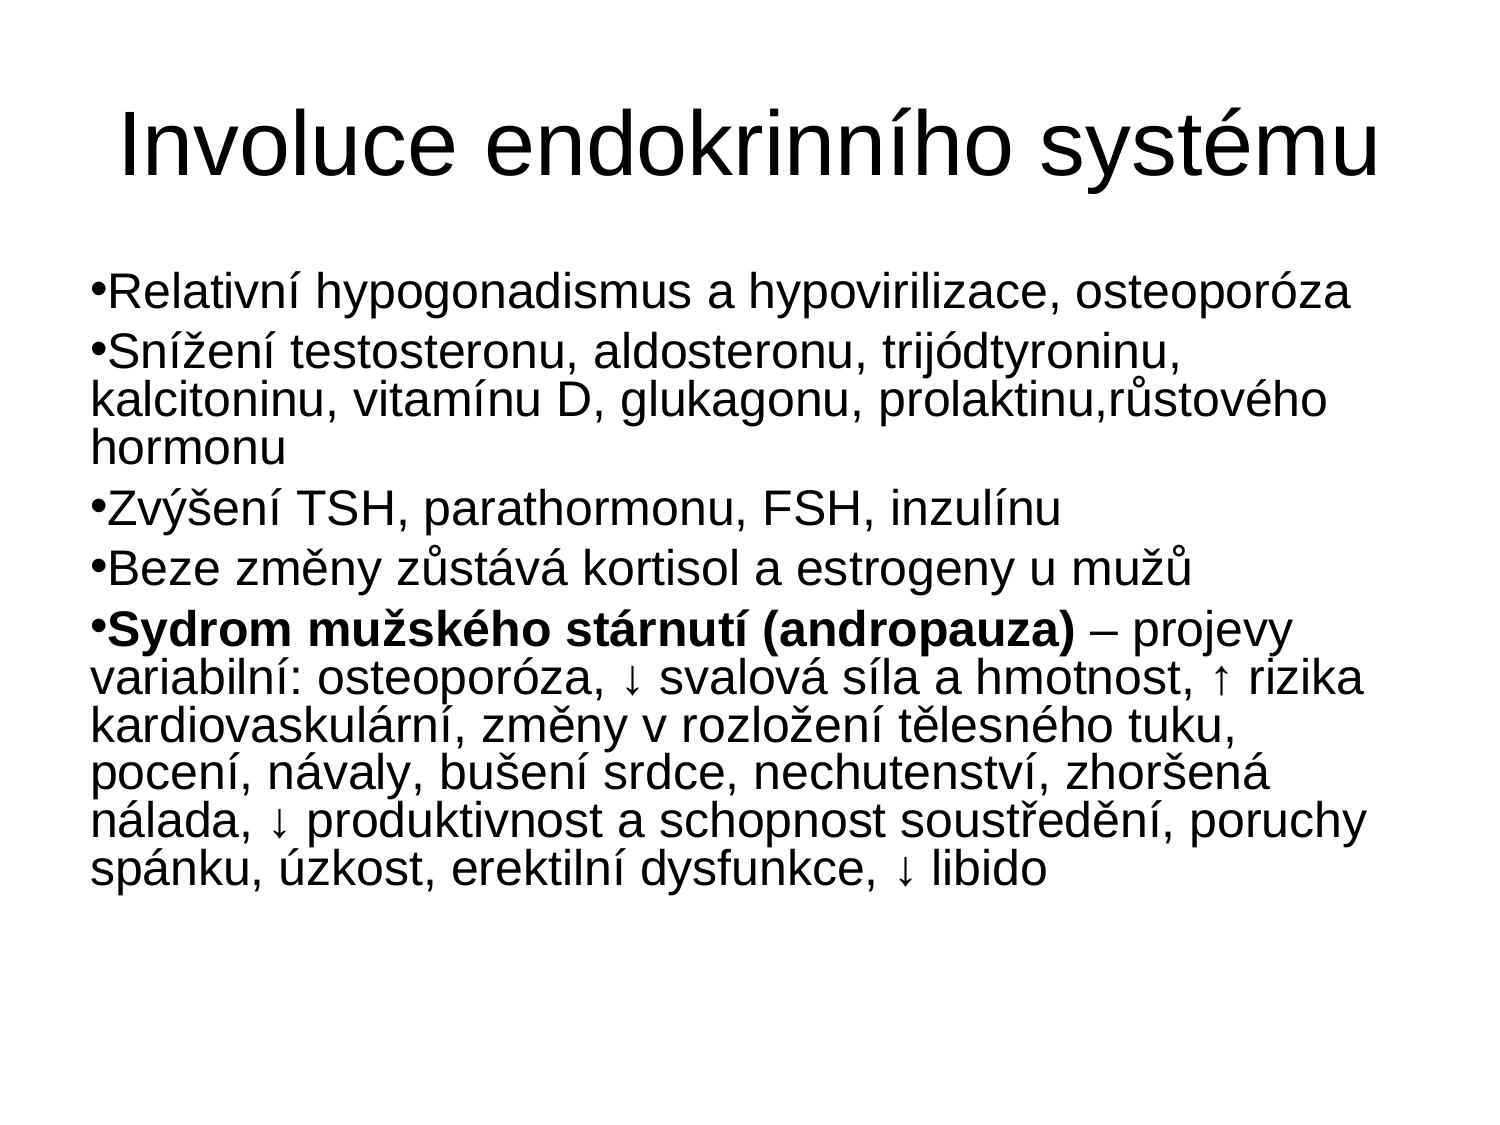

# Involuce endokrinního systému
Relativní hypogonadismus a hypovirilizace, osteoporóza
Snížení testosteronu, aldosteronu, trijódtyroninu, kalcitoninu, vitamínu D, glukagonu, prolaktinu,růstového hormonu
Zvýšení TSH, parathormonu, FSH, inzulínu
Beze změny zůstává kortisol a estrogeny u mužů
Sydrom mužského stárnutí (andropauza) – projevy variabilní: osteoporóza, ↓ svalová síla a hmotnost, ↑ rizika kardiovaskulární, změny v rozložení tělesného tuku, pocení, návaly, bušení srdce, nechutenství, zhoršená nálada, ↓ produktivnost a schopnost soustředění, poruchy spánku, úzkost, erektilní dysfunkce, ↓ libido